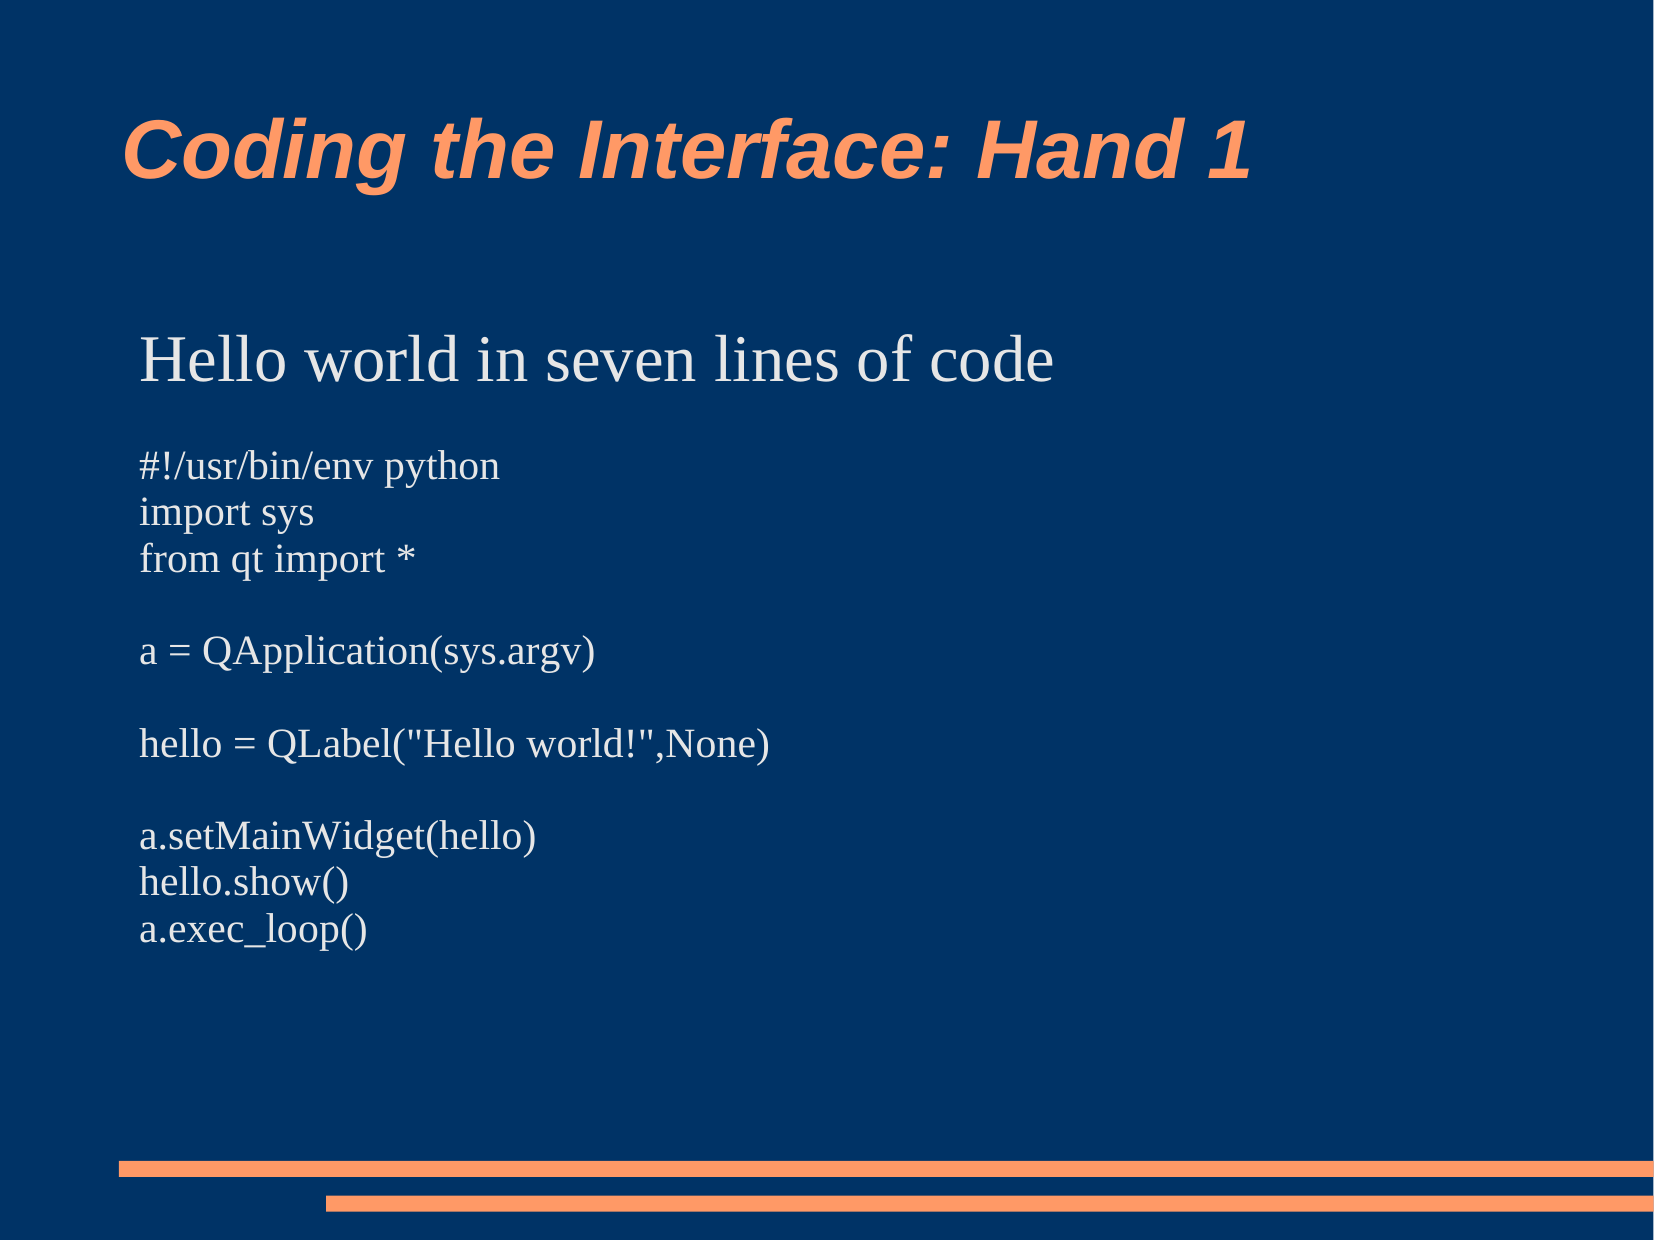

# Coding the Interface: Hand 1
Hello world in seven lines of code
#!/usr/bin/env python
import sys
from qt import *
a = QApplication(sys.argv)
hello = QLabel("Hello world!",None)
a.setMainWidget(hello)
hello.show()
a.exec_loop()